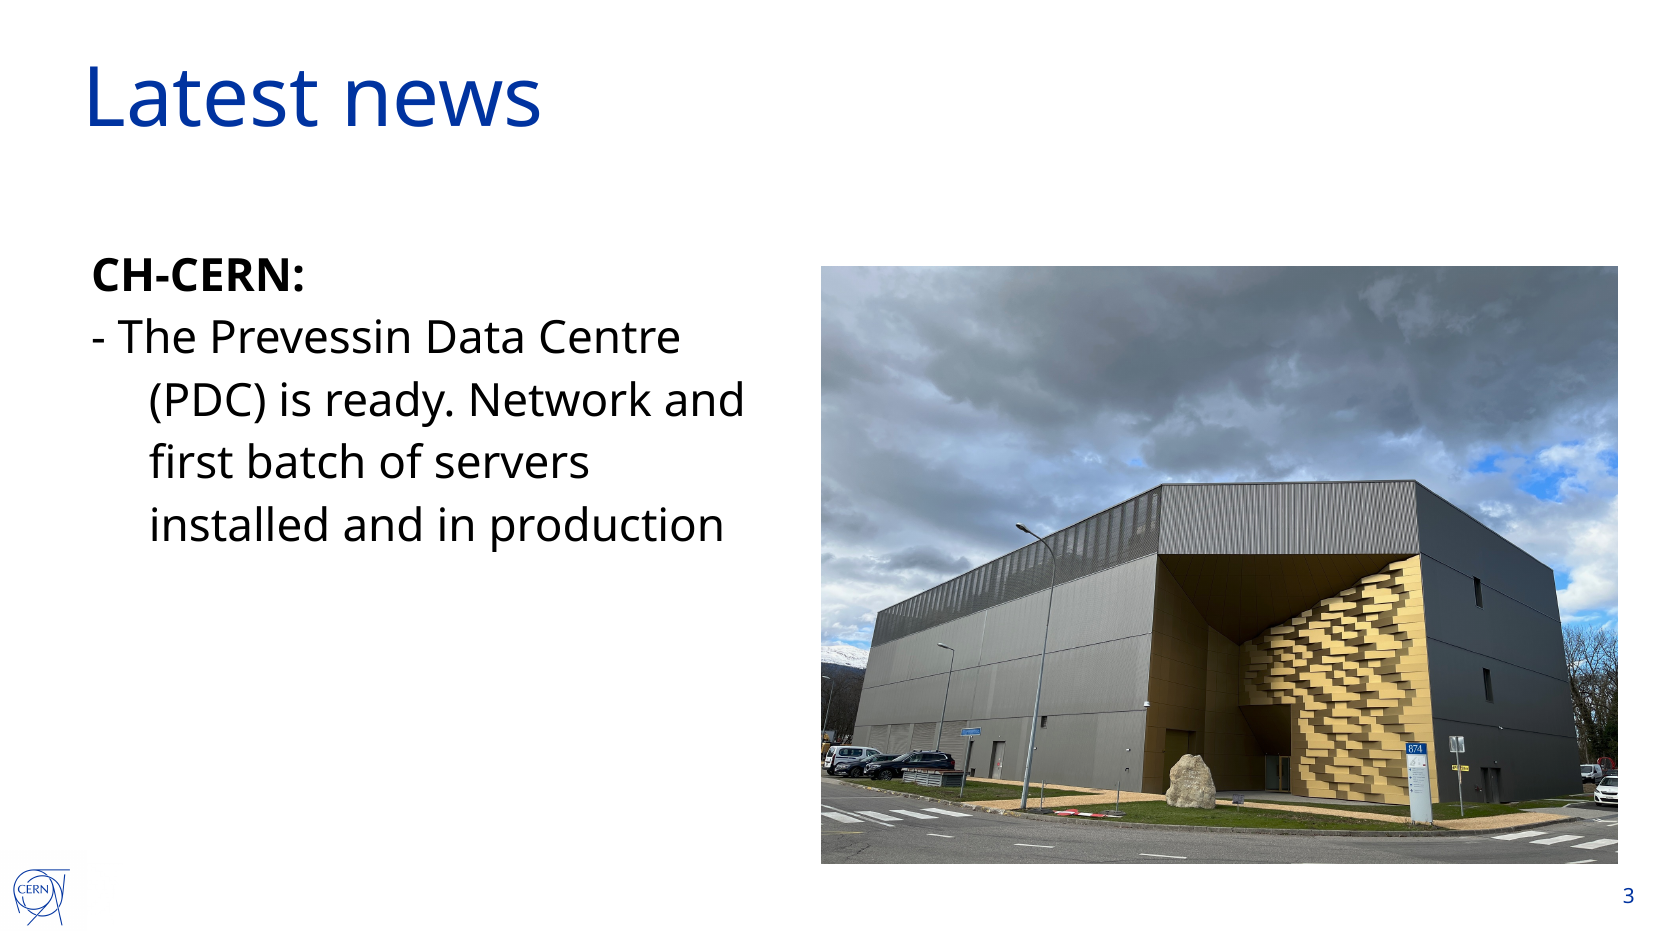

# Latest news
CH-CERN:
- The Prevessin Data Centre (PDC) is ready. Network and first batch of servers installed and in production